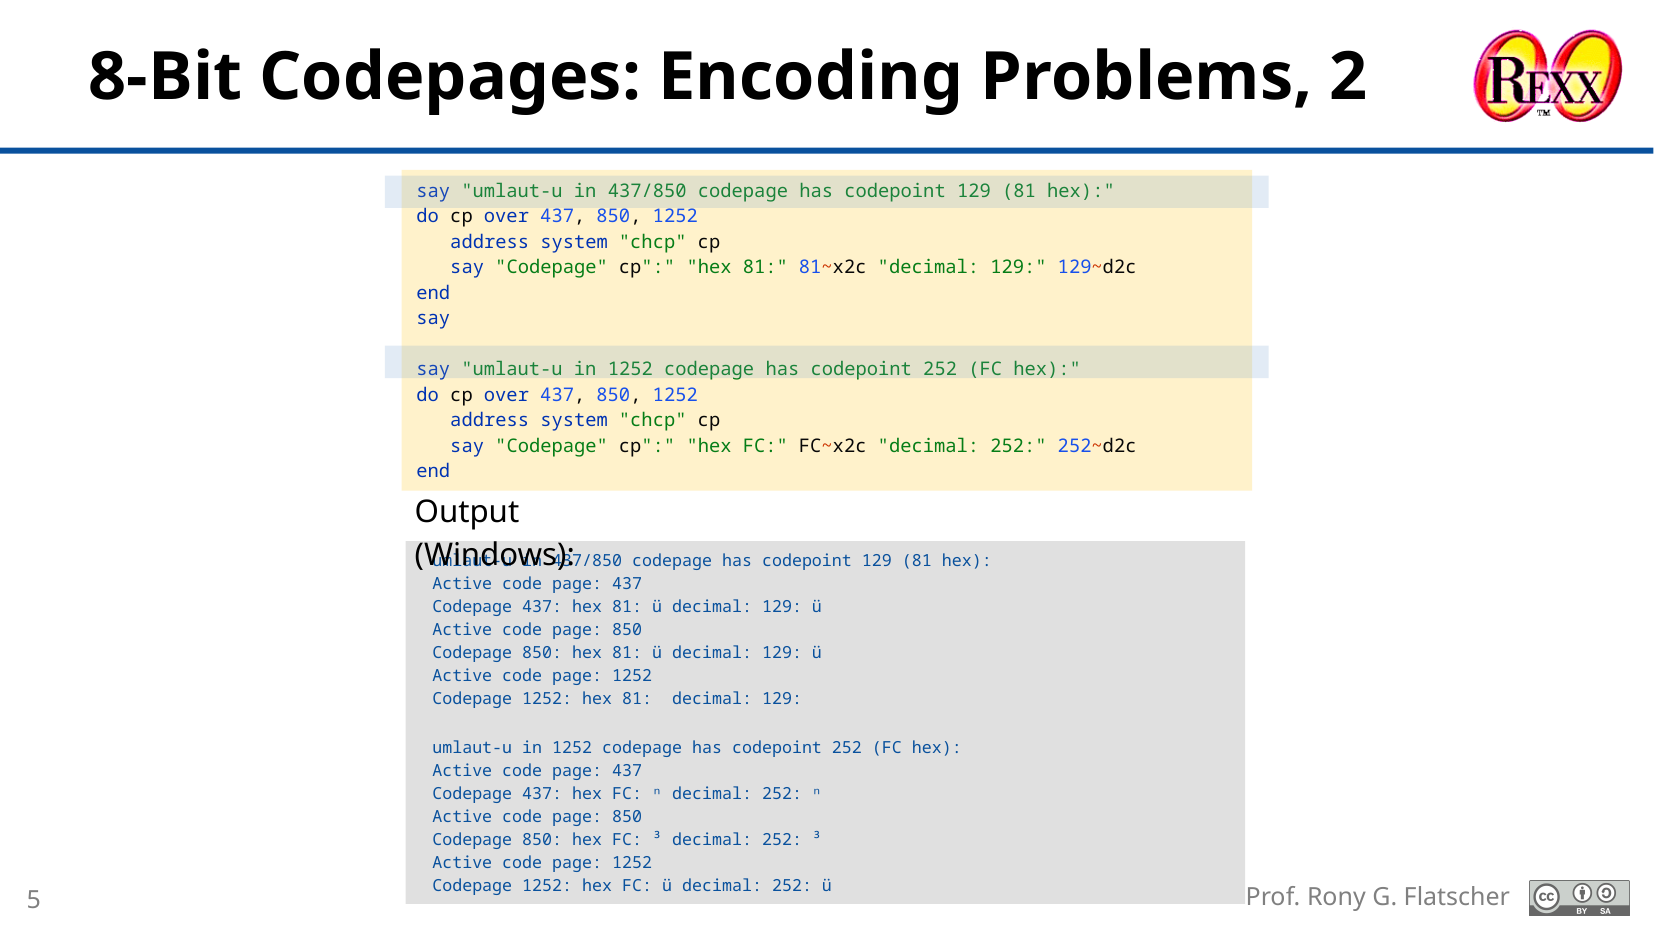

# 8-Bit Codepages: Encoding Problems, 2
say "umlaut-u in 437/850 codepage has codepoint 129 (81 hex):"
do cp over 437, 850, 1252
 address system "chcp" cp
 say "Codepage" cp":" "hex 81:" 81~x2c "decimal: 129:" 129~d2c
end
say
say "umlaut-u in 1252 codepage has codepoint 252 (FC hex):"
do cp over 437, 850, 1252
 address system "chcp" cp
 say "Codepage" cp":" "hex FC:" FC~x2c "decimal: 252:" 252~d2c
end
Output (Windows):
umlaut-u in 437/850 codepage has codepoint 129 (81 hex):
Active code page: 437
Codepage 437: hex 81: ü decimal: 129: ü
Active code page: 850
Codepage 850: hex 81: ü decimal: 129: ü
Active code page: 1252
Codepage 1252: hex 81:  decimal: 129: 
umlaut-u in 1252 codepage has codepoint 252 (FC hex):
Active code page: 437
Codepage 437: hex FC: ⁿ decimal: 252: ⁿ
Active code page: 850
Codepage 850: hex FC: ³ decimal: 252: ³
Active code page: 1252
Codepage 1252: hex FC: ü decimal: 252: ü